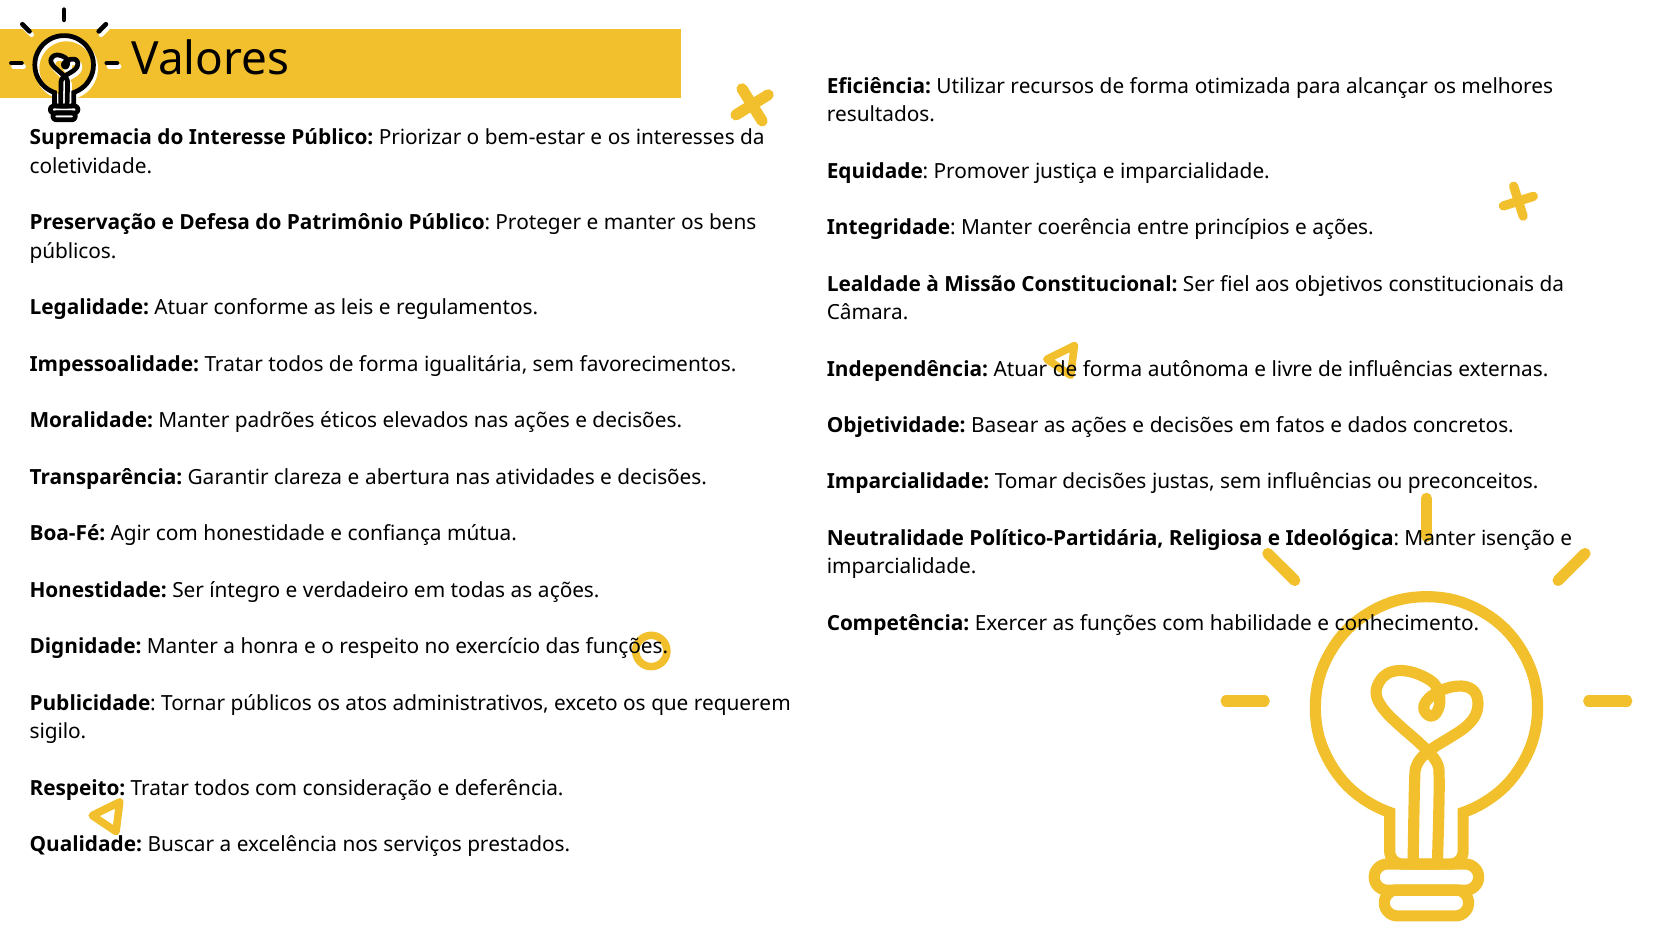

Eficiência: Utilizar recursos de forma otimizada para alcançar os melhores resultados.
Equidade: Promover justiça e imparcialidade.
Integridade: Manter coerência entre princípios e ações.
Lealdade à Missão Constitucional: Ser fiel aos objetivos constitucionais da Câmara.
Independência: Atuar de forma autônoma e livre de influências externas.
Objetividade: Basear as ações e decisões em fatos e dados concretos.
Imparcialidade: Tomar decisões justas, sem influências ou preconceitos.
Neutralidade Político-Partidária, Religiosa e Ideológica: Manter isenção e imparcialidade.
Competência: Exercer as funções com habilidade e conhecimento.
Valores
# Supremacia do Interesse Público: Priorizar o bem-estar e os interesses da coletividade. Preservação e Defesa do Patrimônio Público: Proteger e manter os bens públicos. Legalidade: Atuar conforme as leis e regulamentos. Impessoalidade: Tratar todos de forma igualitária, sem favorecimentos. Moralidade: Manter padrões éticos elevados nas ações e decisões. Transparência: Garantir clareza e abertura nas atividades e decisões. Boa-Fé: Agir com honestidade e confiança mútua. Honestidade: Ser íntegro e verdadeiro em todas as ações. Dignidade: Manter a honra e o respeito no exercício das funções. Publicidade: Tornar públicos os atos administrativos, exceto os que requerem sigilo. Respeito: Tratar todos com consideração e deferência. Qualidade: Buscar a excelência nos serviços prestados.